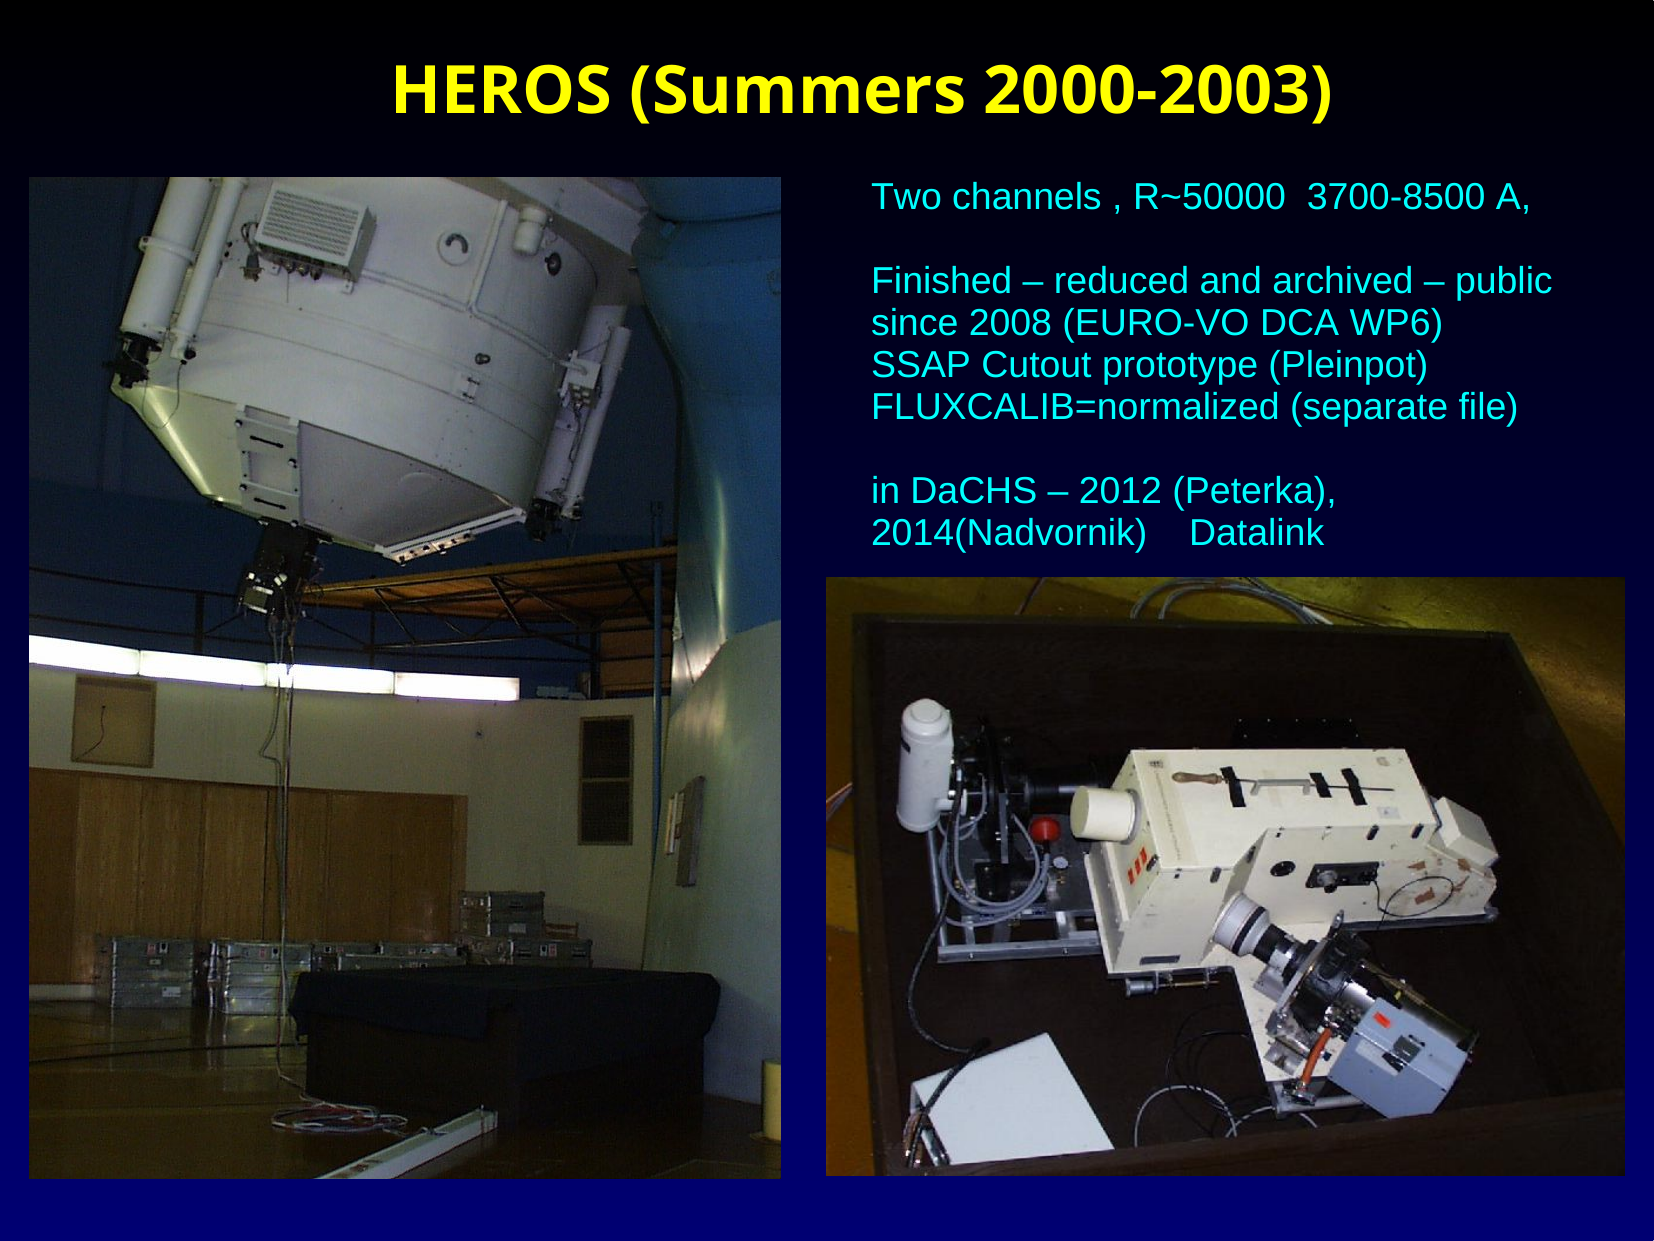

# HEROS (Summers 2000-2003)
Two channels , R~50000 3700-8500 A,
Finished – reduced and archived – public since 2008 (EURO-VO DCA WP6)
SSAP Cutout prototype (Pleinpot)
FLUXCALIB=normalized (separate file)
in DaCHS – 2012 (Peterka), 2014(Nadvornik) Datalink